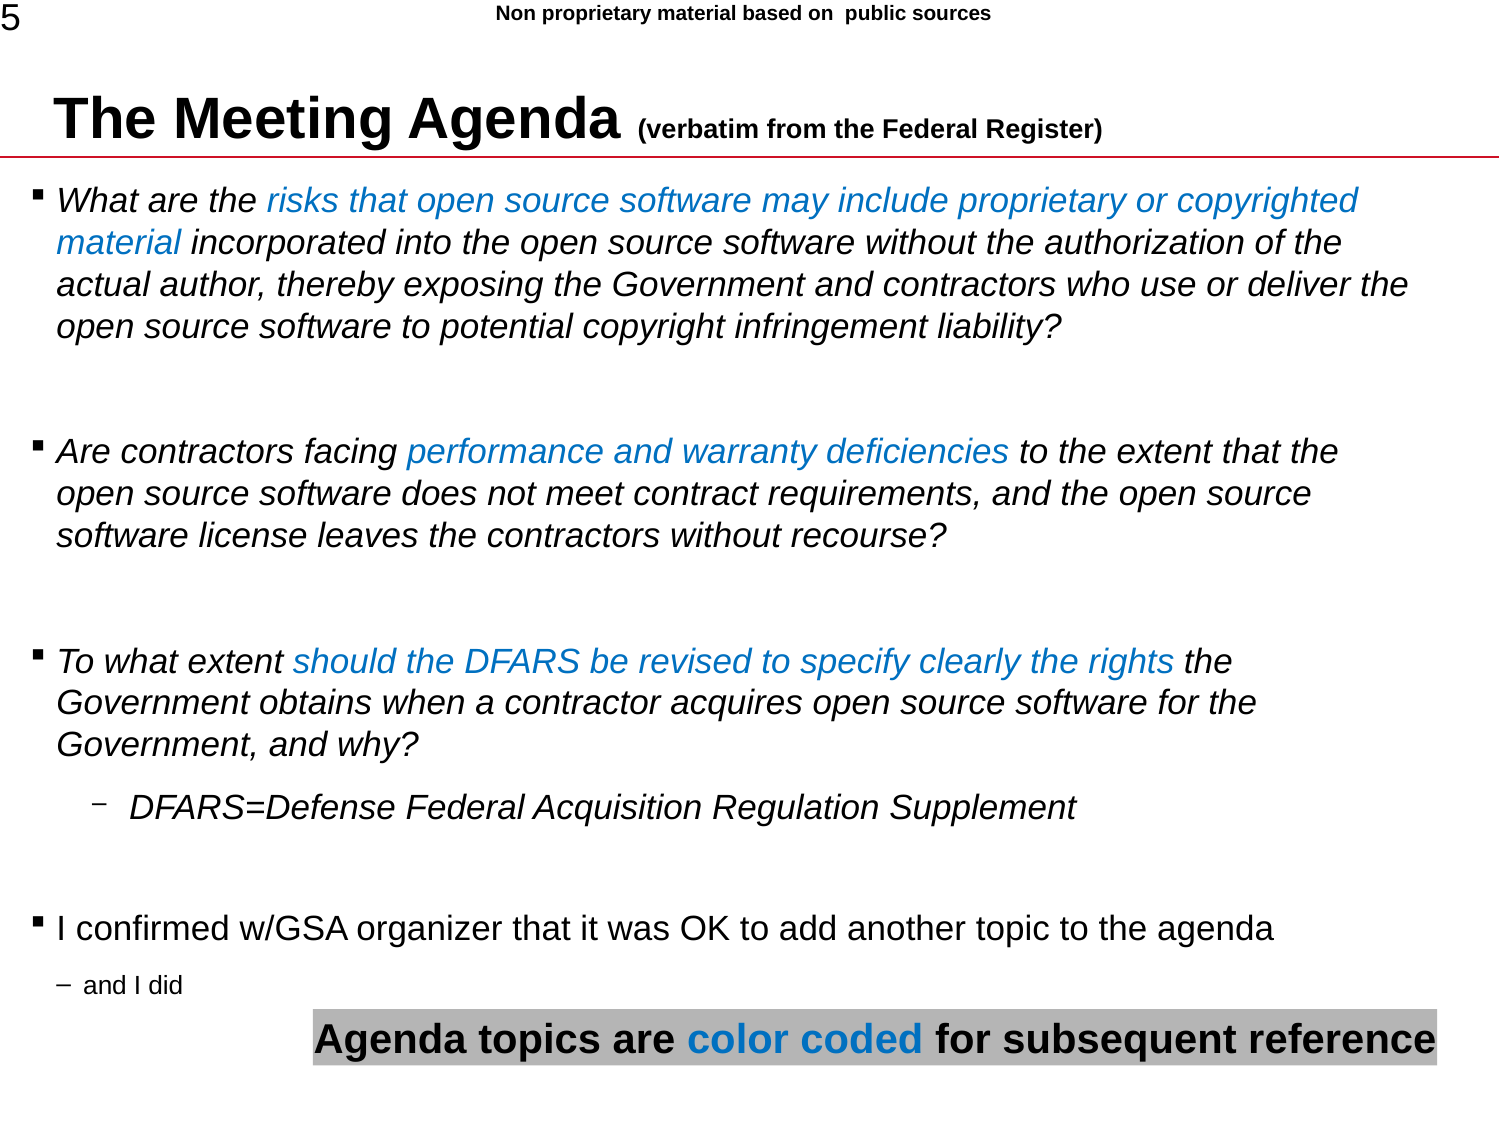

# The Meeting Agenda (verbatim from the Federal Register)
What are the risks that open source software may include proprietary or copyrighted material incorporated into the open source software without the authorization of the actual author, thereby exposing the Government and contractors who use or deliver the open source software to potential copyright infringement liability?
Are contractors facing performance and warranty deficiencies to the extent that the open source software does not meet contract requirements, and the open source software license leaves the contractors without recourse?
To what extent should the DFARS be revised to specify clearly the rights the Government obtains when a contractor acquires open source software for the Government, and why?
DFARS=Defense Federal Acquisition Regulation Supplement
I confirmed w/GSA organizer that it was OK to add another topic to the agenda
and I did
Agenda topics are color coded for subsequent reference